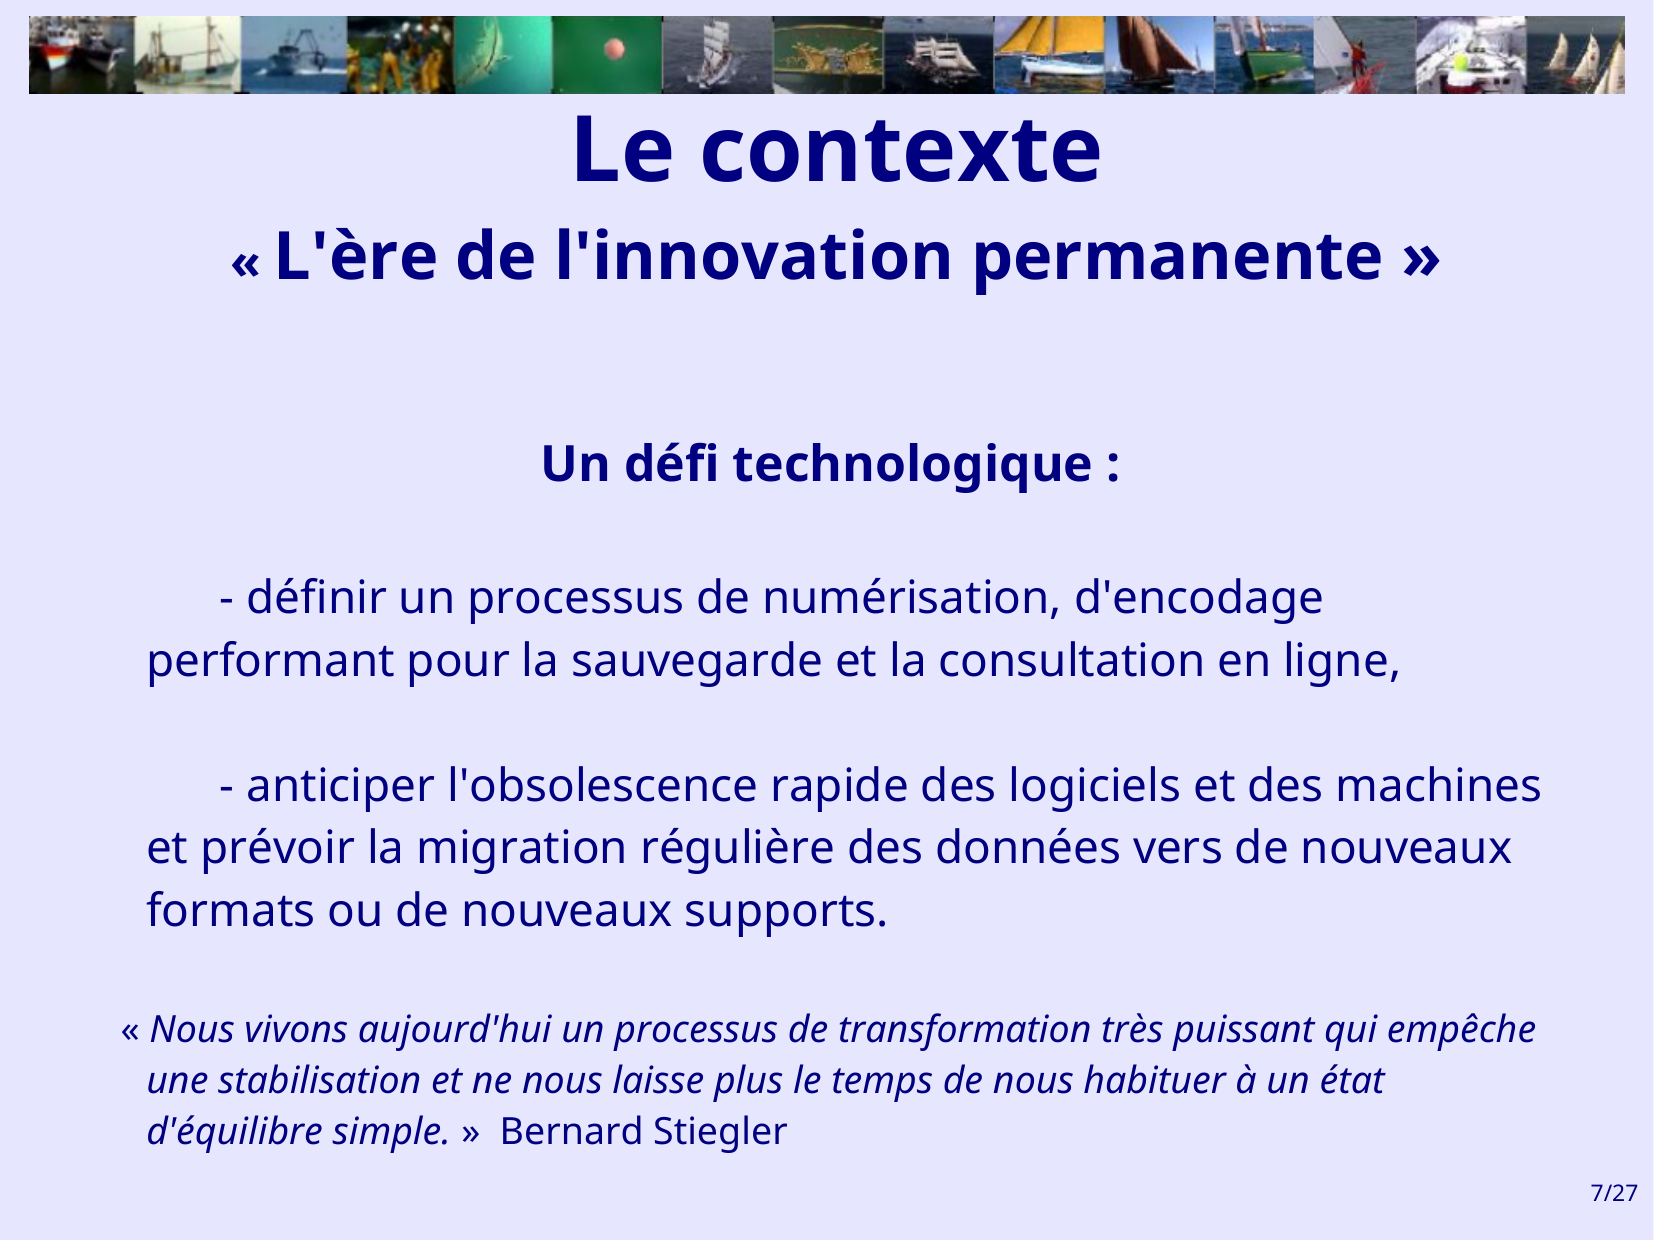

Le contexte
« L'ère de l'innovation permanente »
# Un défi technologique :
	- définir un processus de numérisation, d'encodage performant pour la sauvegarde et la consultation en ligne,
	- anticiper l'obsolescence rapide des logiciels et des machines et prévoir la migration régulière des données vers de nouveaux formats ou de nouveaux supports.
 « Nous vivons aujourd'hui un processus de transformation très puissant qui empêche une stabilisation et ne nous laisse plus le temps de nous habituer à un état d'équilibre simple. » Bernard Stiegler